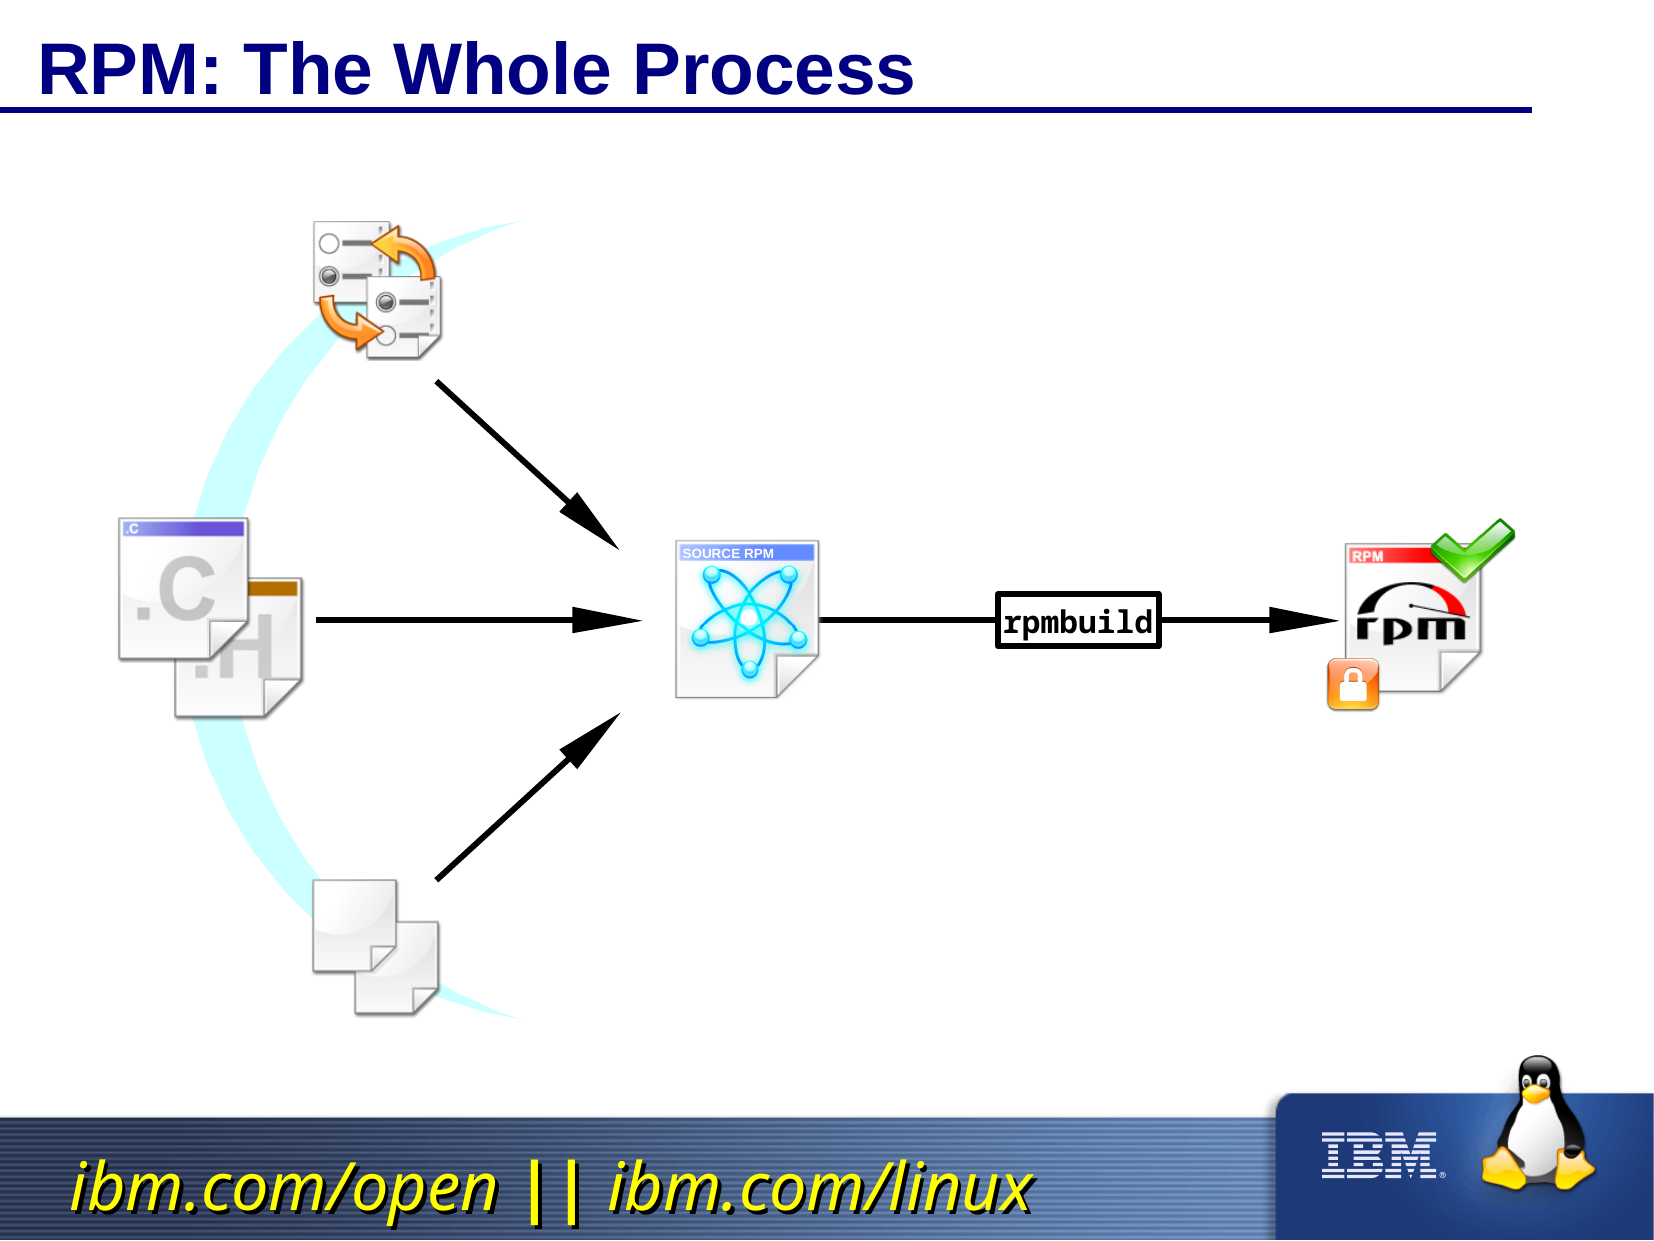

RPM: The Whole Process
SOURCE RPM
rpmbuild